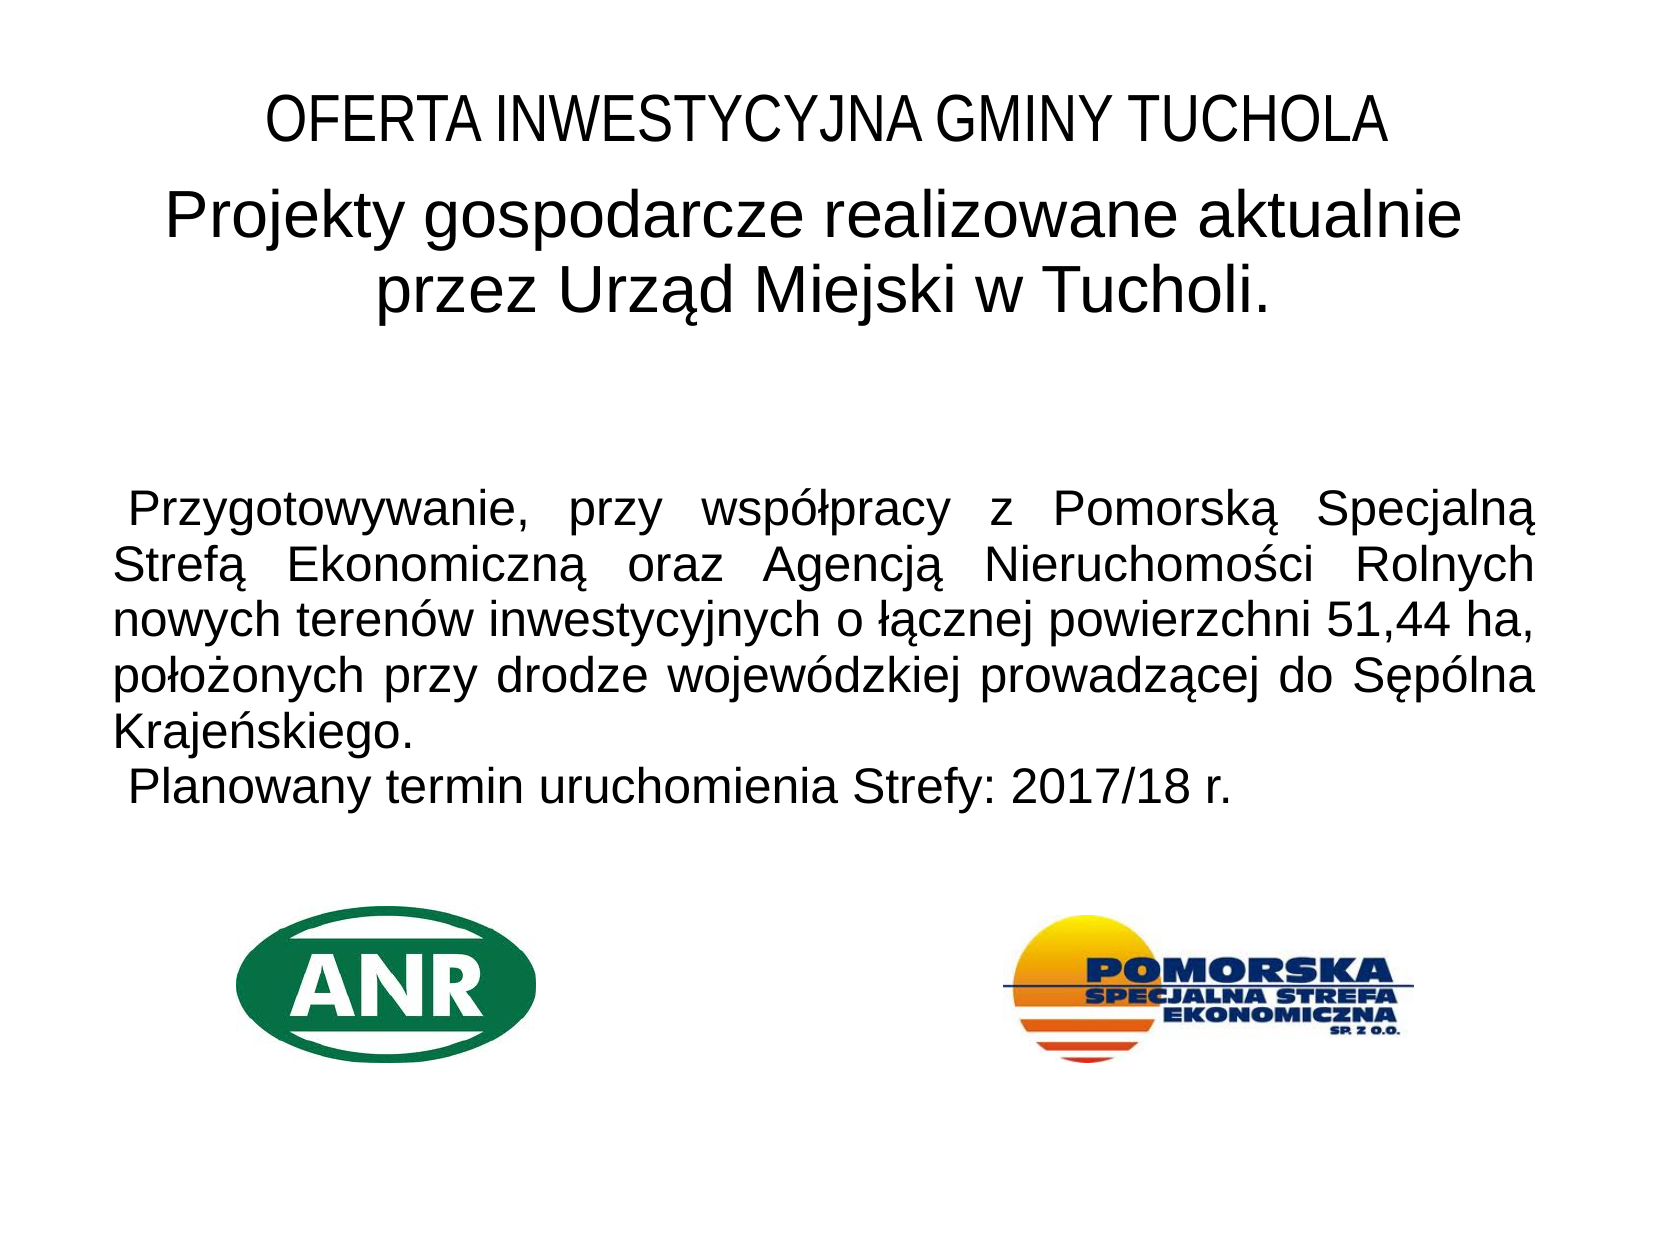

OFERTA INWESTYCYJNA GMINY TUCHOLA
Projekty gospodarcze realizowane aktualnie
 przez Urząd Miejski w Tucholi.
# Przygotowywanie, przy współpracy z Pomorską Specjalną Strefą Ekonomiczną oraz Agencją Nieruchomości Rolnych nowych terenów inwestycyjnych o łącznej powierzchni 51,44 ha, położonych przy drodze wojewódzkiej prowadzącej do Sępólna Krajeńskiego.
Planowany termin uruchomienia Strefy: 2017/18 r.